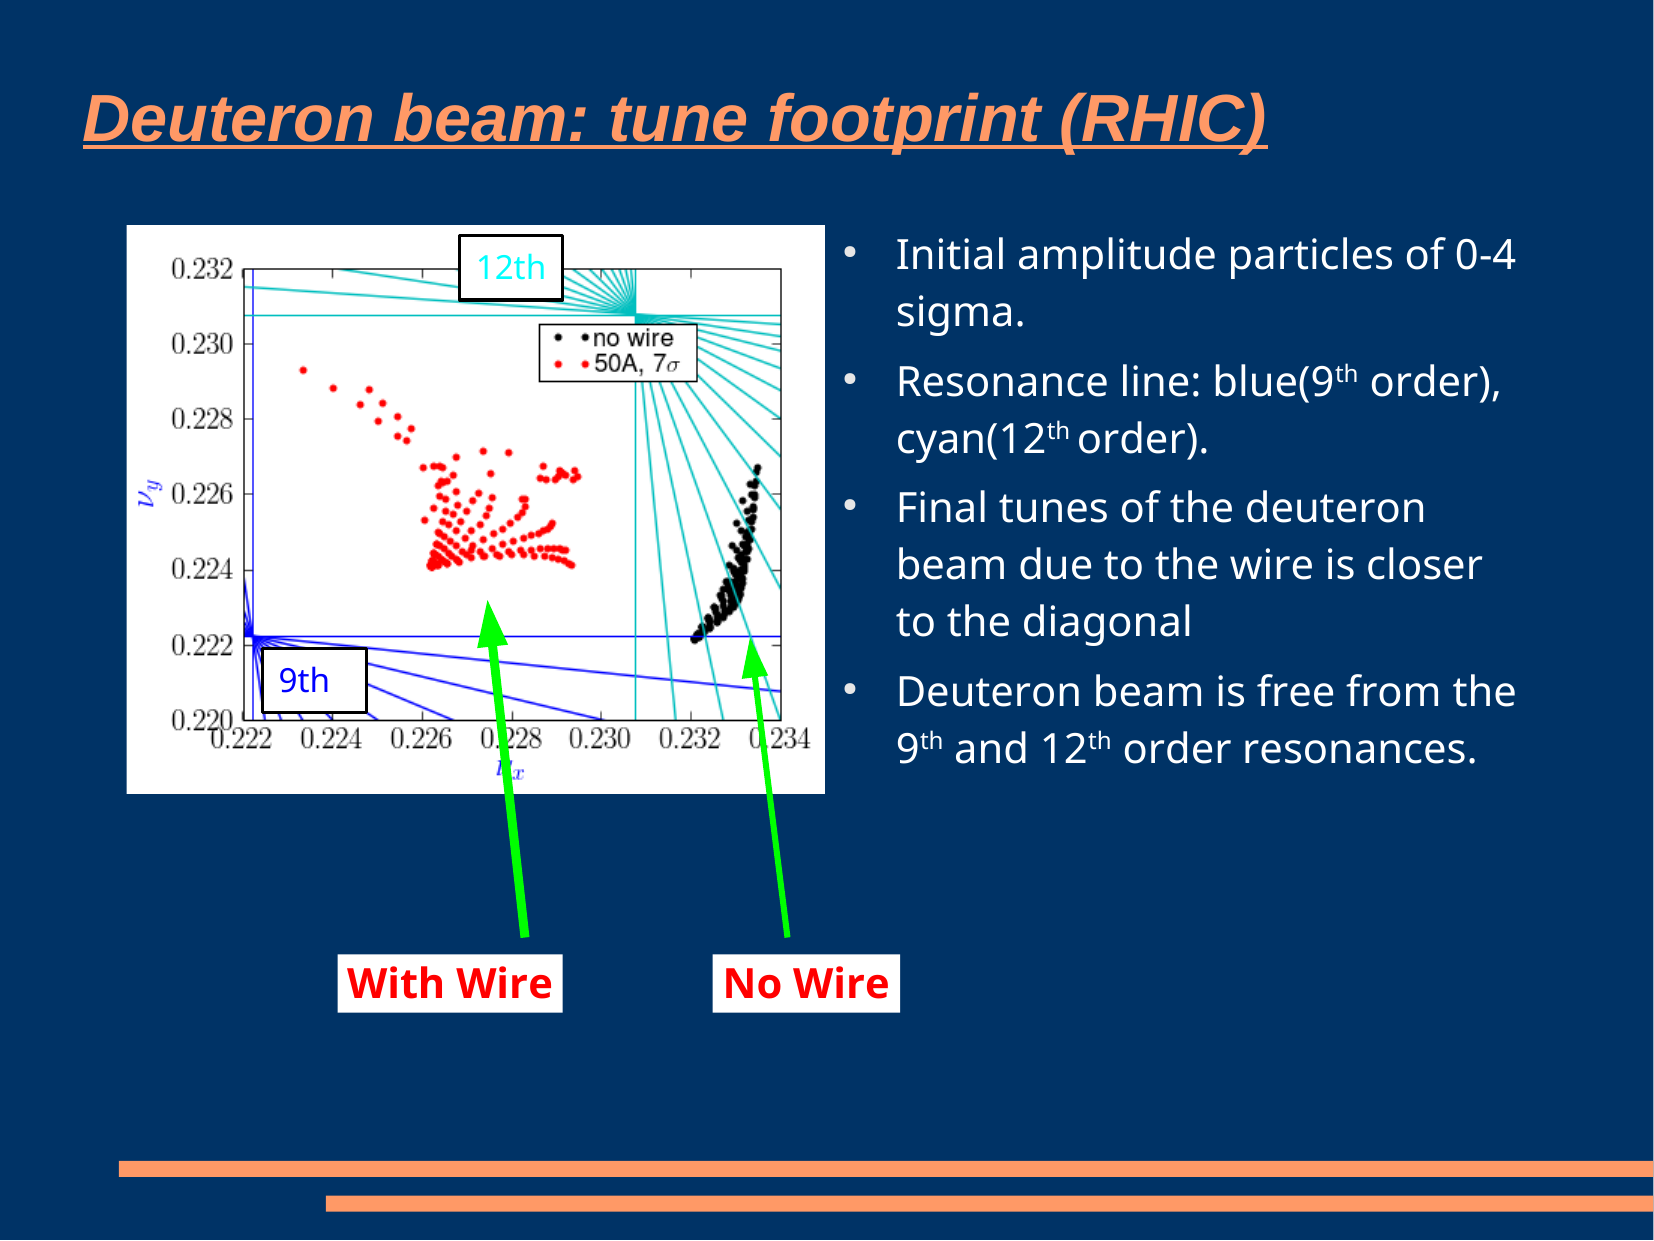

# Deuteron beam: tune footprint (RHIC)
Initial amplitude particles of 0-4 sigma.
Resonance line: blue(9th order), cyan(12th order).
Final tunes of the deuteron beam due to the wire is closer to the diagonal
Deuteron beam is free from the 9th and 12th order resonances.
12th
9th
With Wire
No Wire